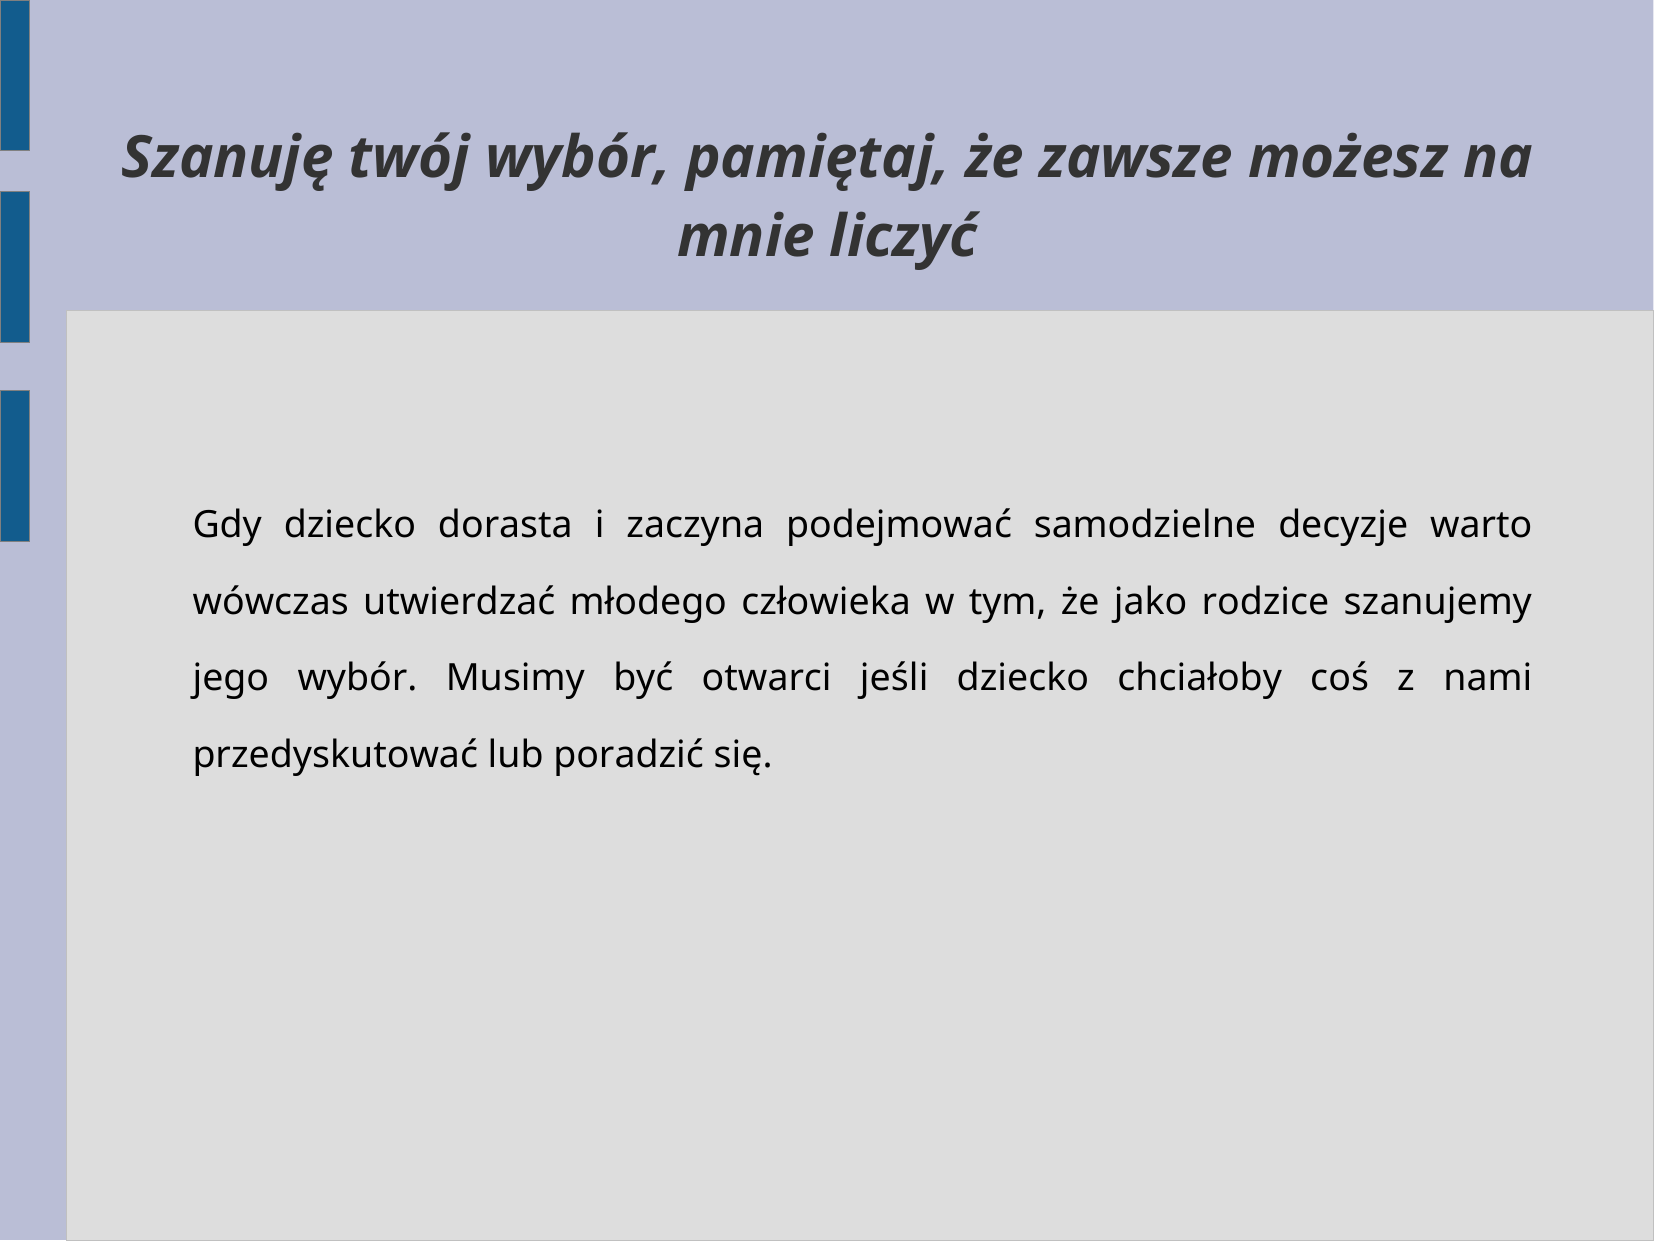

# Szanuję twój wybór, pamiętaj, że zawsze możesz na mnie liczyć
Gdy dziecko dorasta i zaczyna podejmować samodzielne decyzje warto wówczas utwierdzać młodego człowieka w tym, że jako rodzice szanujemy jego wybór. Musimy być otwarci jeśli dziecko chciałoby coś z nami przedyskutować lub poradzić się.